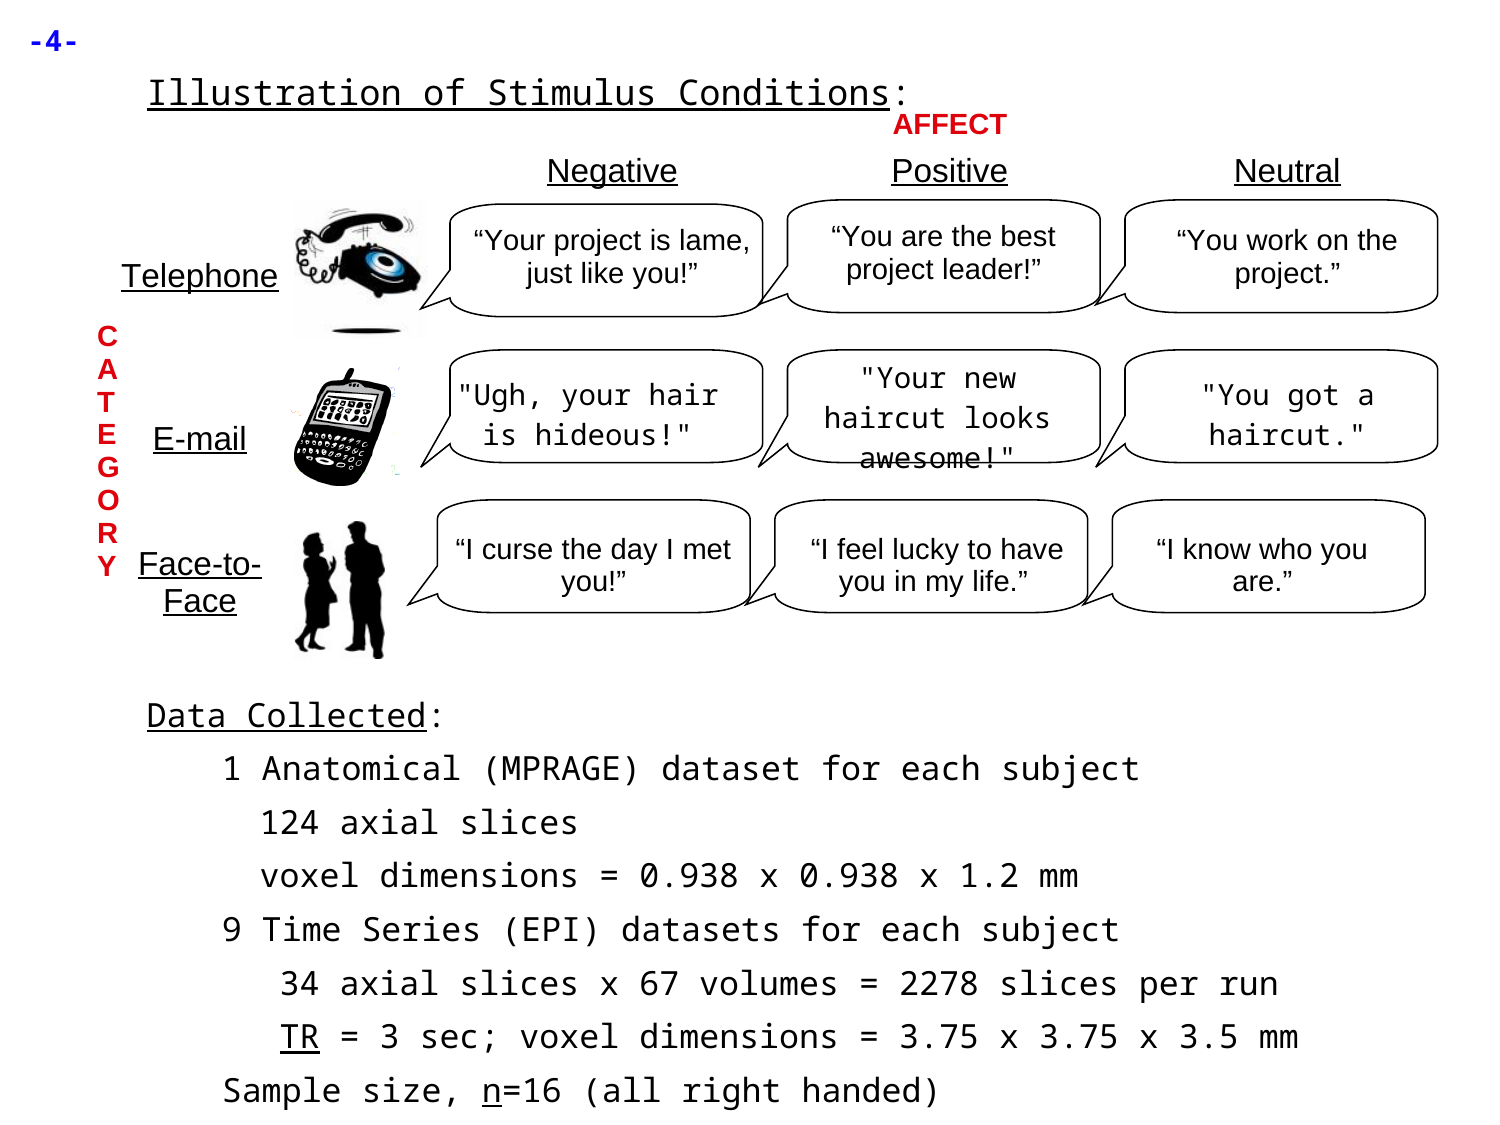

# Illustration of Stimulus Conditions:
AFFECT
Negative
Positive
Neutral
“You are the best project leader!”
“Your project is lame, just like you!”
“You work on the project.”
Telephone
CATEGORY
"Your new haircut looks awesome!"
"Ugh, your hair is hideous!"
"You got a haircut."
E-mail
“I curse the day I met you!”
“I feel lucky to have you in my life.”
“I know who you are.”
Face-to-Face
Data Collected:
 1 Anatomical (MPRAGE) dataset for each subject
124 axial slices
voxel dimensions = 0.938 x 0.938 x 1.2 mm
 9 Time Series (EPI) datasets for each subject
 34 axial slices x 67 volumes = 2278 slices per run
 TR = 3 sec; voxel dimensions = 3.75 x 3.75 x 3.5 mm
 Sample size, n=16 (all right handed)